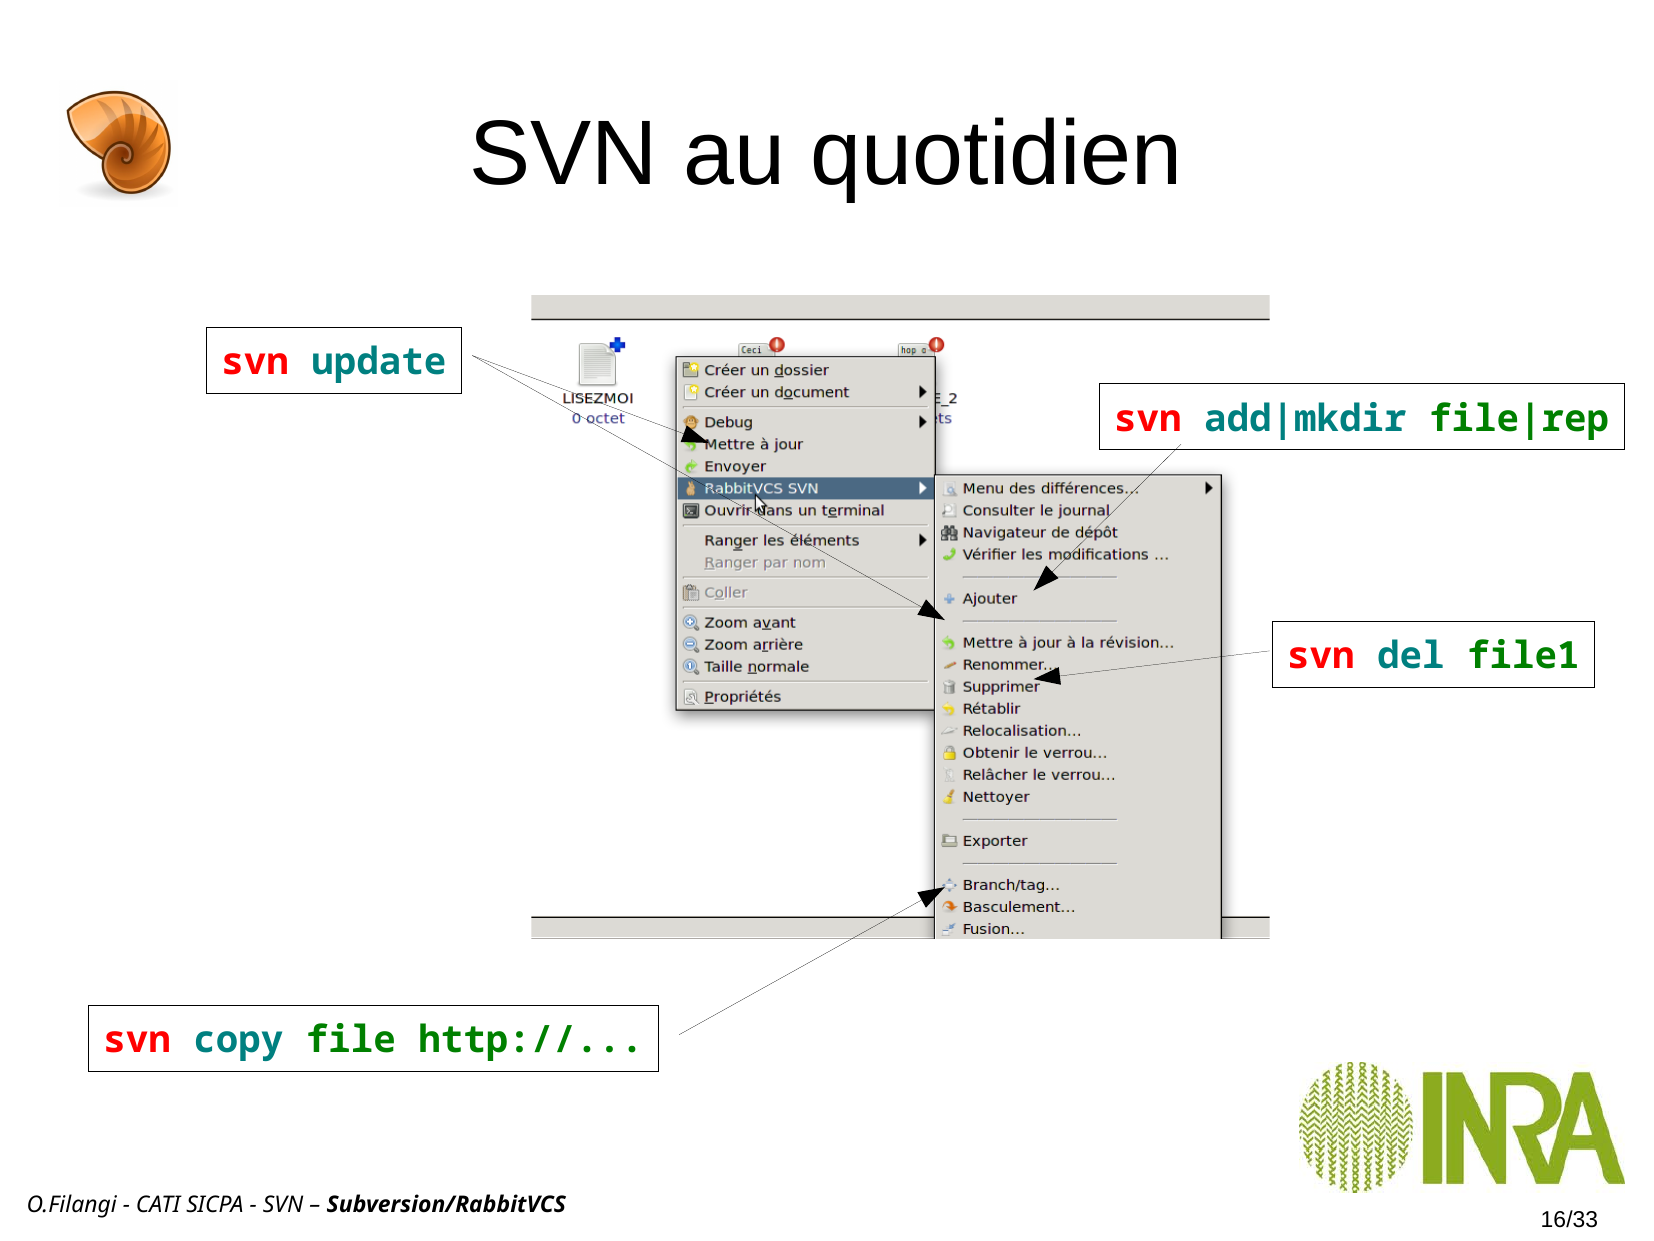

# SVN au quotidien
svn update
svn add|mkdir file|rep
svn del file1
svn copy file http://...
 O.Filangi - CATI SICPA - SVN – Subversion/RabbitVCS